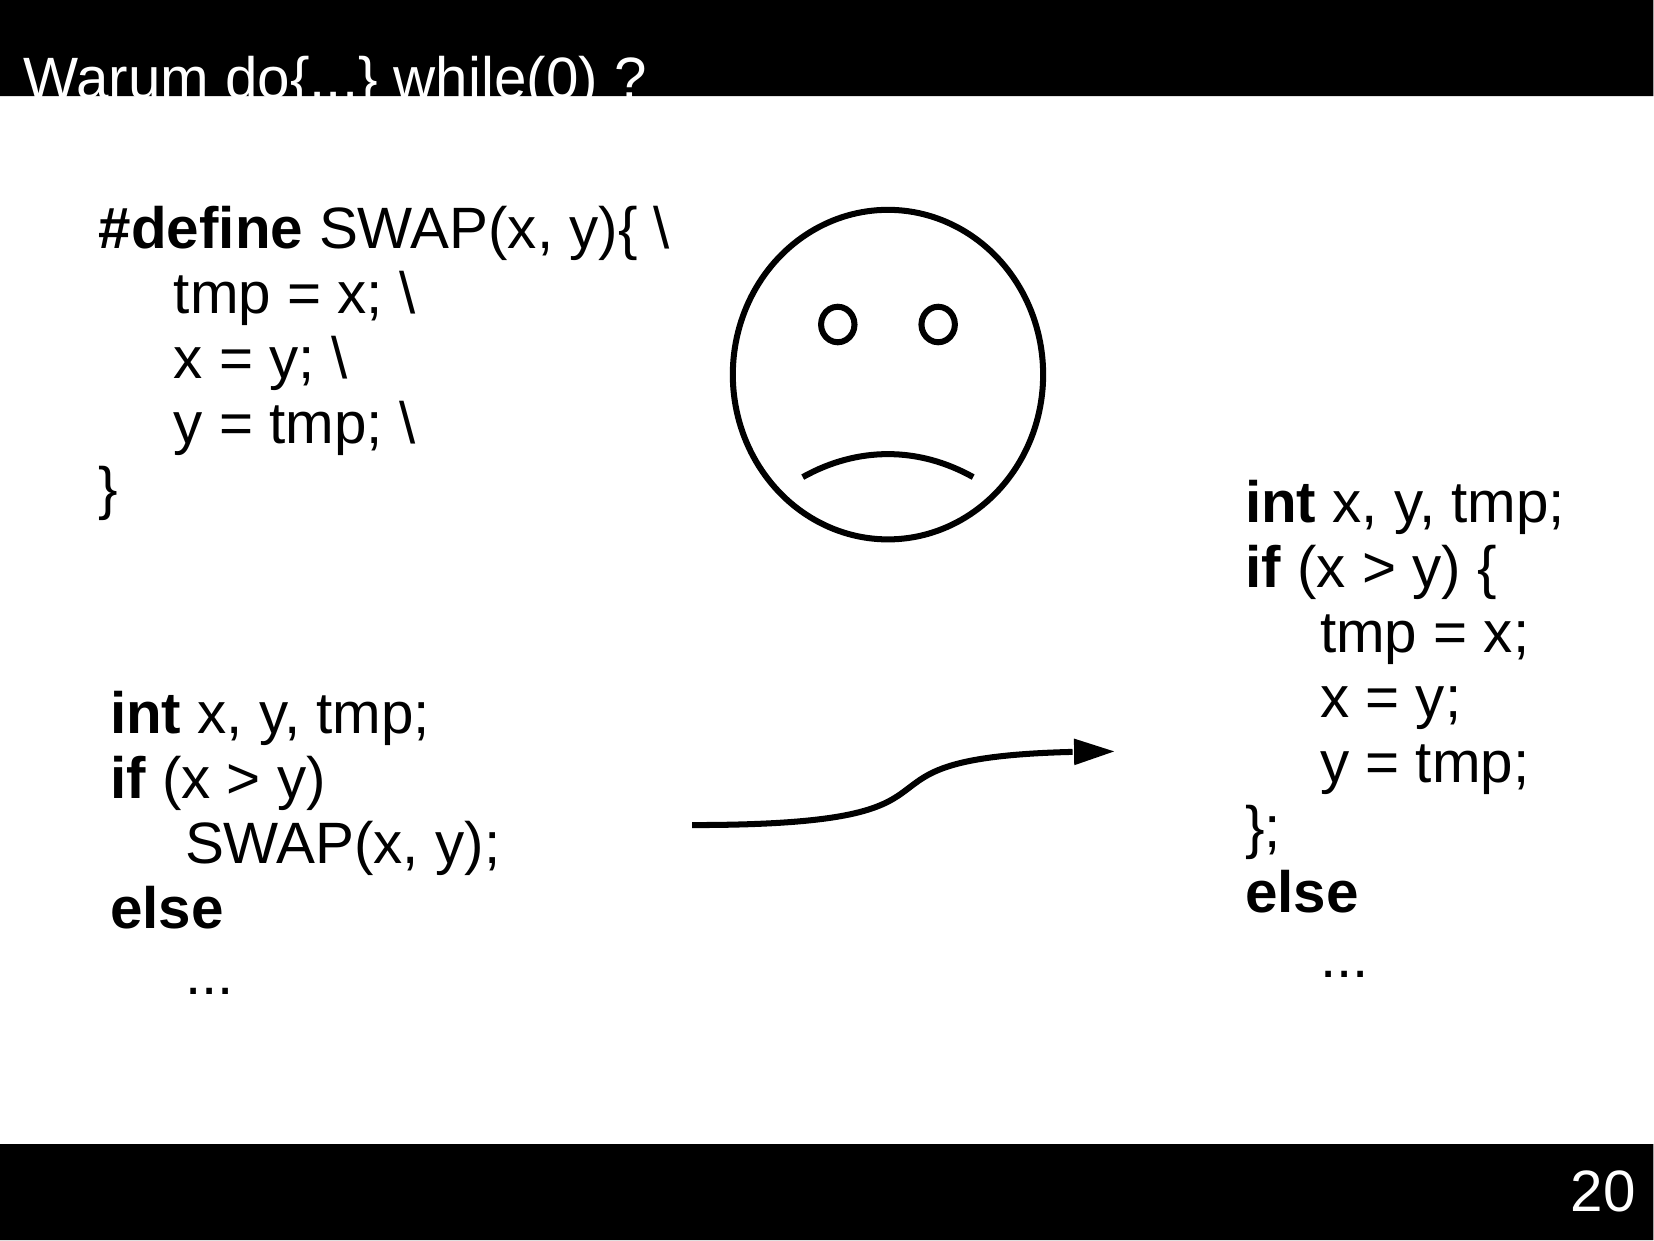

Warum do{...} while(0) ?
#define SWAP(x, y){ \
	tmp = x; \
 	x = y; \
 	y = tmp; \
}
int x, y, tmp;
if (x > y) {
	tmp = x;
	x = y;
	y = tmp;
};
else
	...
int x, y, tmp;
if (x > y)
	SWAP(x, y);
else
	...
20